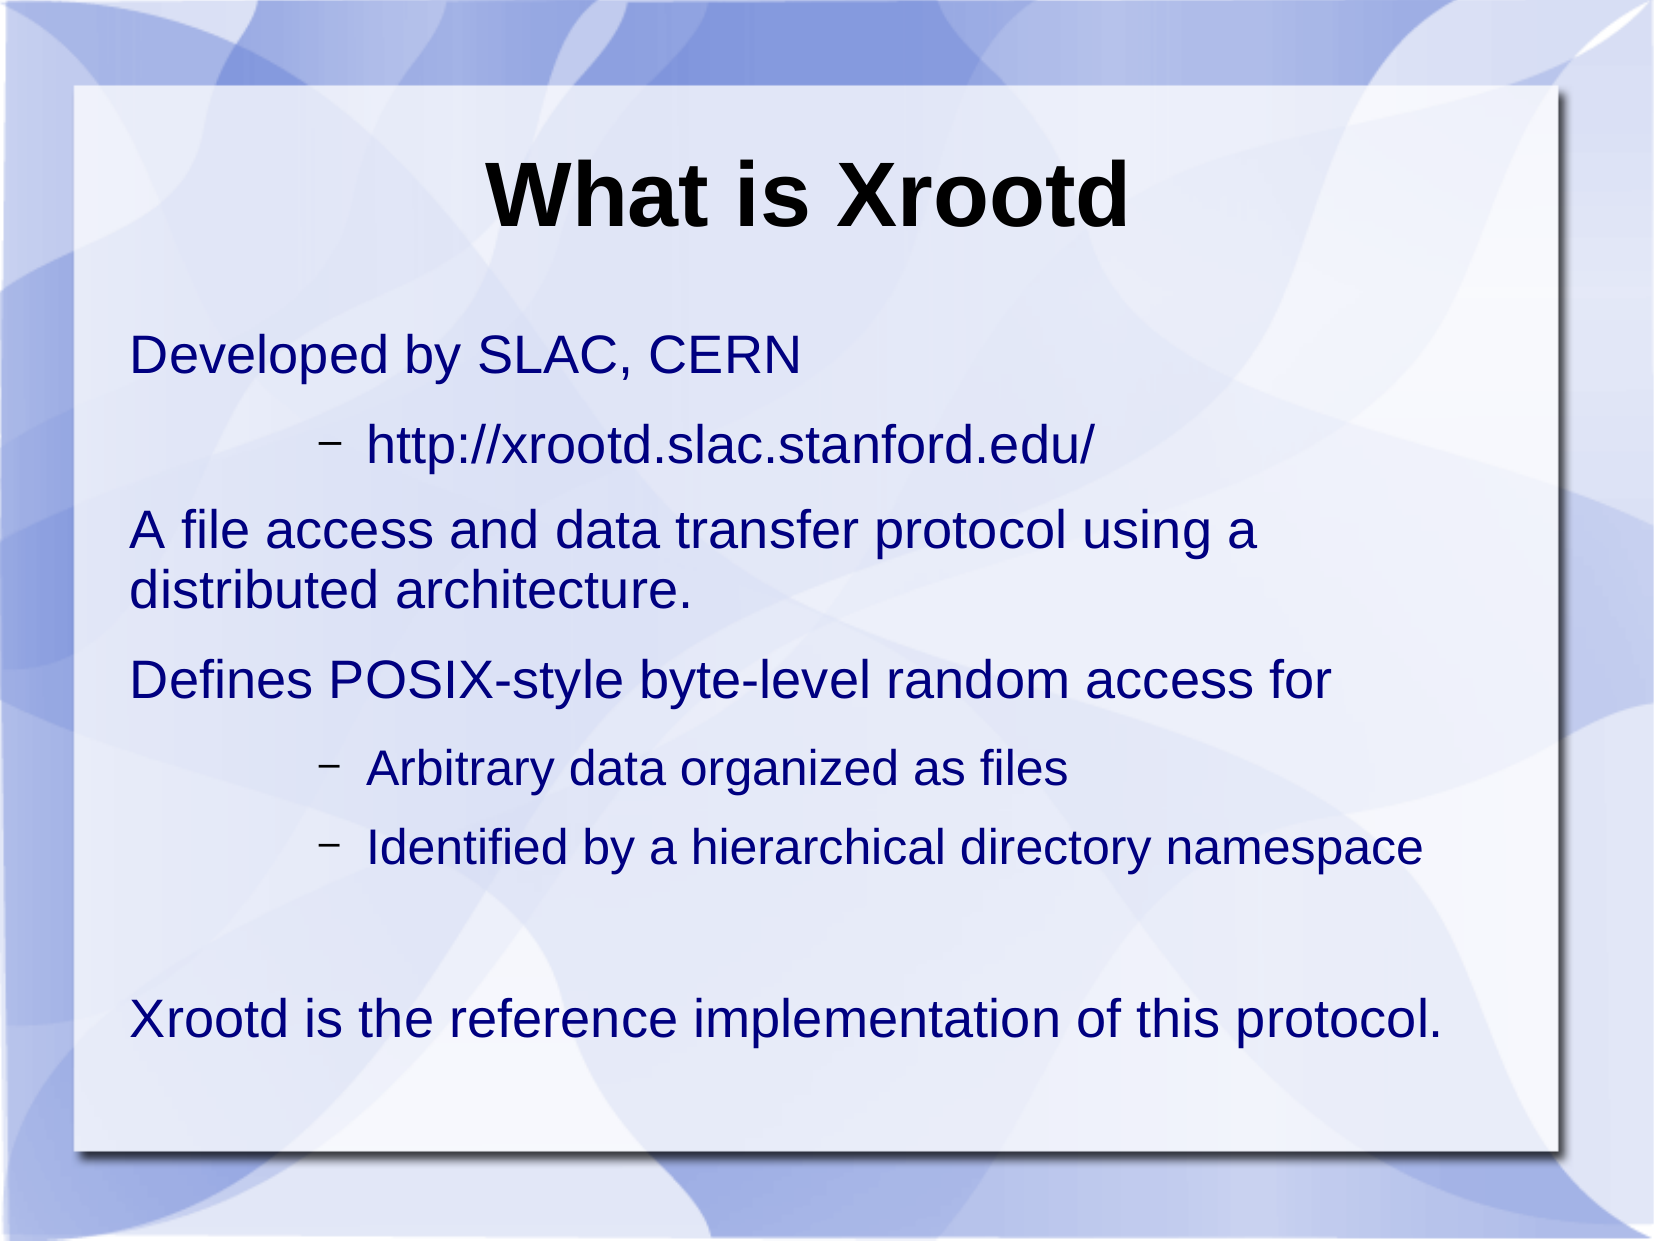

# What is Xrootd
Developed by SLAC, CERN
http://xrootd.slac.stanford.edu/
A file access and data transfer protocol using a distributed architecture.
Defines POSIX-style byte-level random access for
Arbitrary data organized as files
Identified by a hierarchical directory namespace
Xrootd is the reference implementation of this protocol.